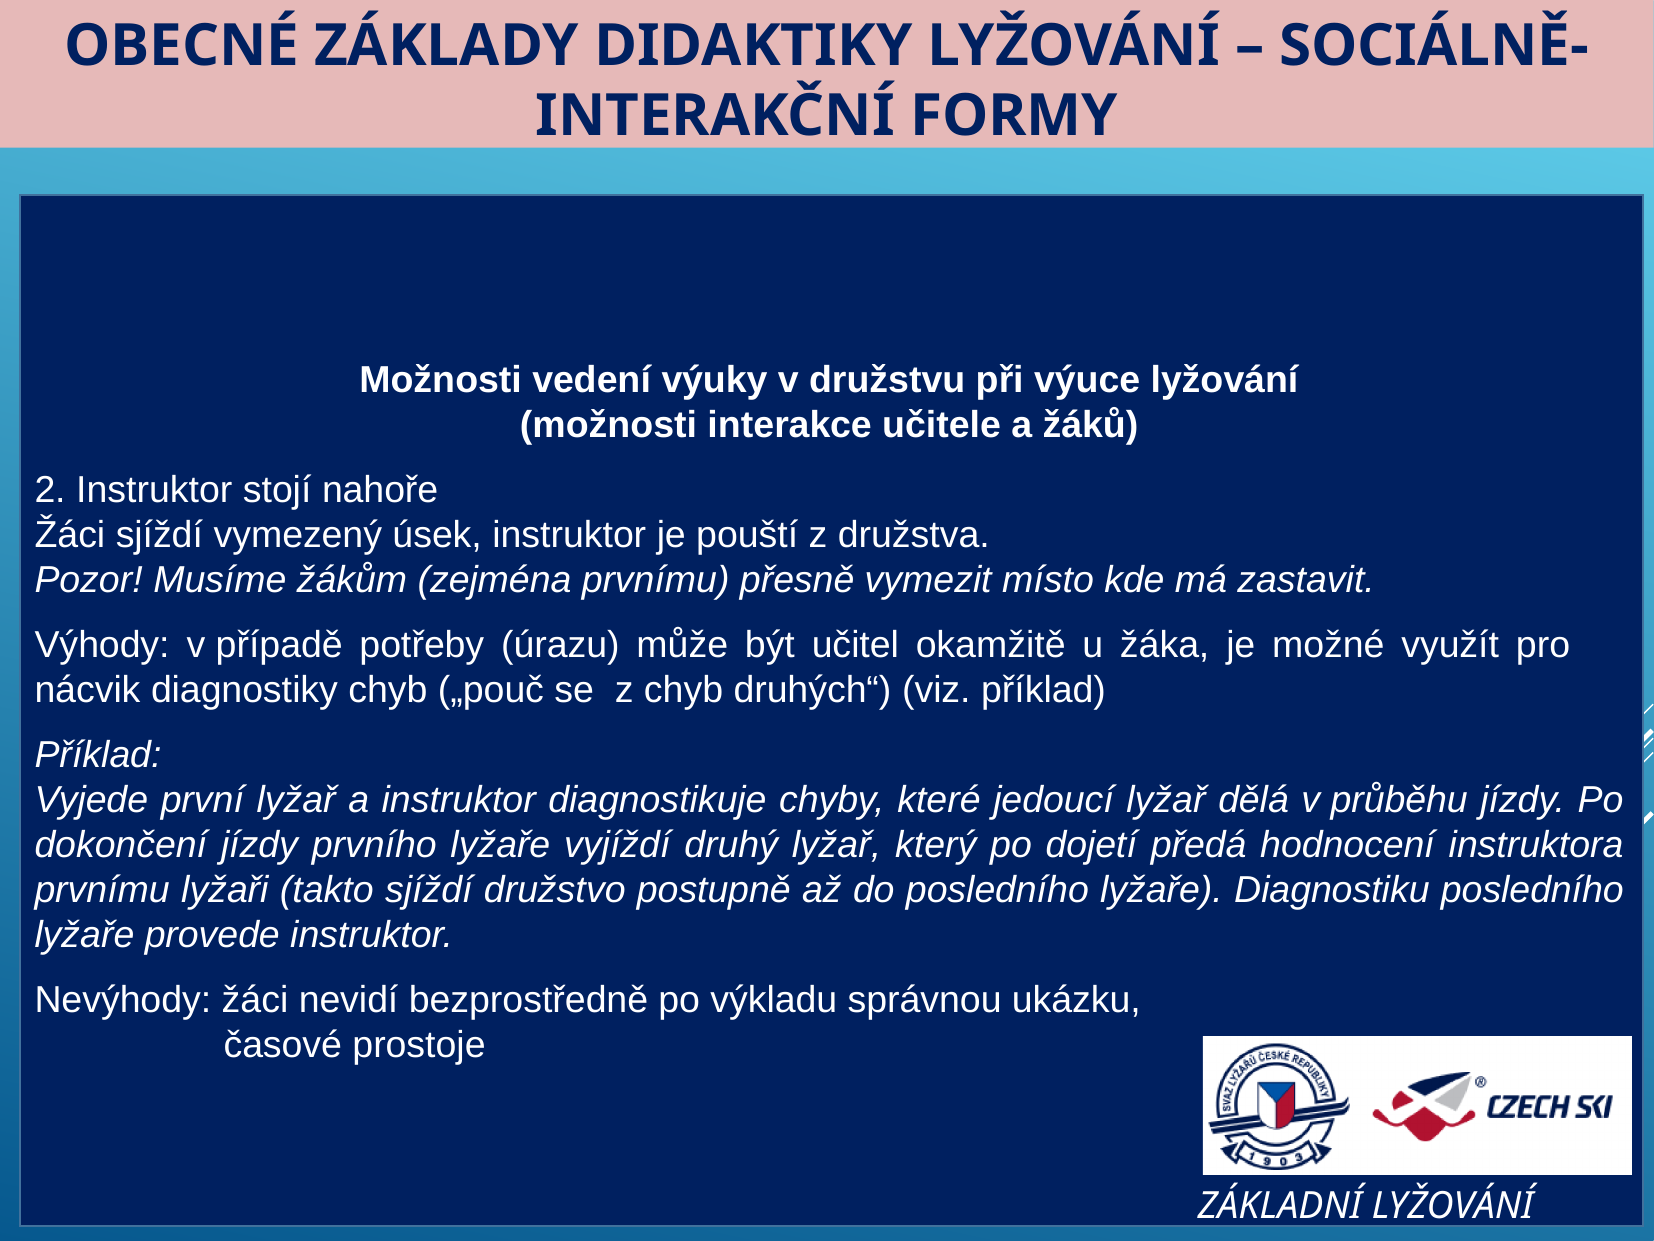

# Obecné základy didaktiky lyžování – sociálně-interakční formy
Možnosti vedení výuky v družstvu při výuce lyžování
(možnosti interakce učitele a žáků)
2. Instruktor stojí nahoře
Žáci sjíždí vymezený úsek, instruktor je pouští z družstva.
Pozor! Musíme žákům (zejména prvnímu) přesně vymezit místo kde má zastavit.
Výhody: v případě potřeby (úrazu) může být učitel okamžitě u žáka, je možné využít pro 	nácvik diagnostiky chyb („pouč se z chyb druhých“) (viz. příklad)
Příklad:
Vyjede první lyžař a instruktor diagnostikuje chyby, které jedoucí lyžař dělá v průběhu jízdy. Po dokončení jízdy prvního lyžaře vyjíždí druhý lyžař, který po dojetí předá hodnocení instruktora prvnímu lyžaři (takto sjíždí družstvo postupně až do posledního lyžaře). Diagnostiku posledního lyžaře provede instruktor.
Nevýhody: žáci nevidí bezprostředně po výkladu správnou ukázku,
 časové prostoje
ZÁKLADNÍ LYŽOVÁNÍ